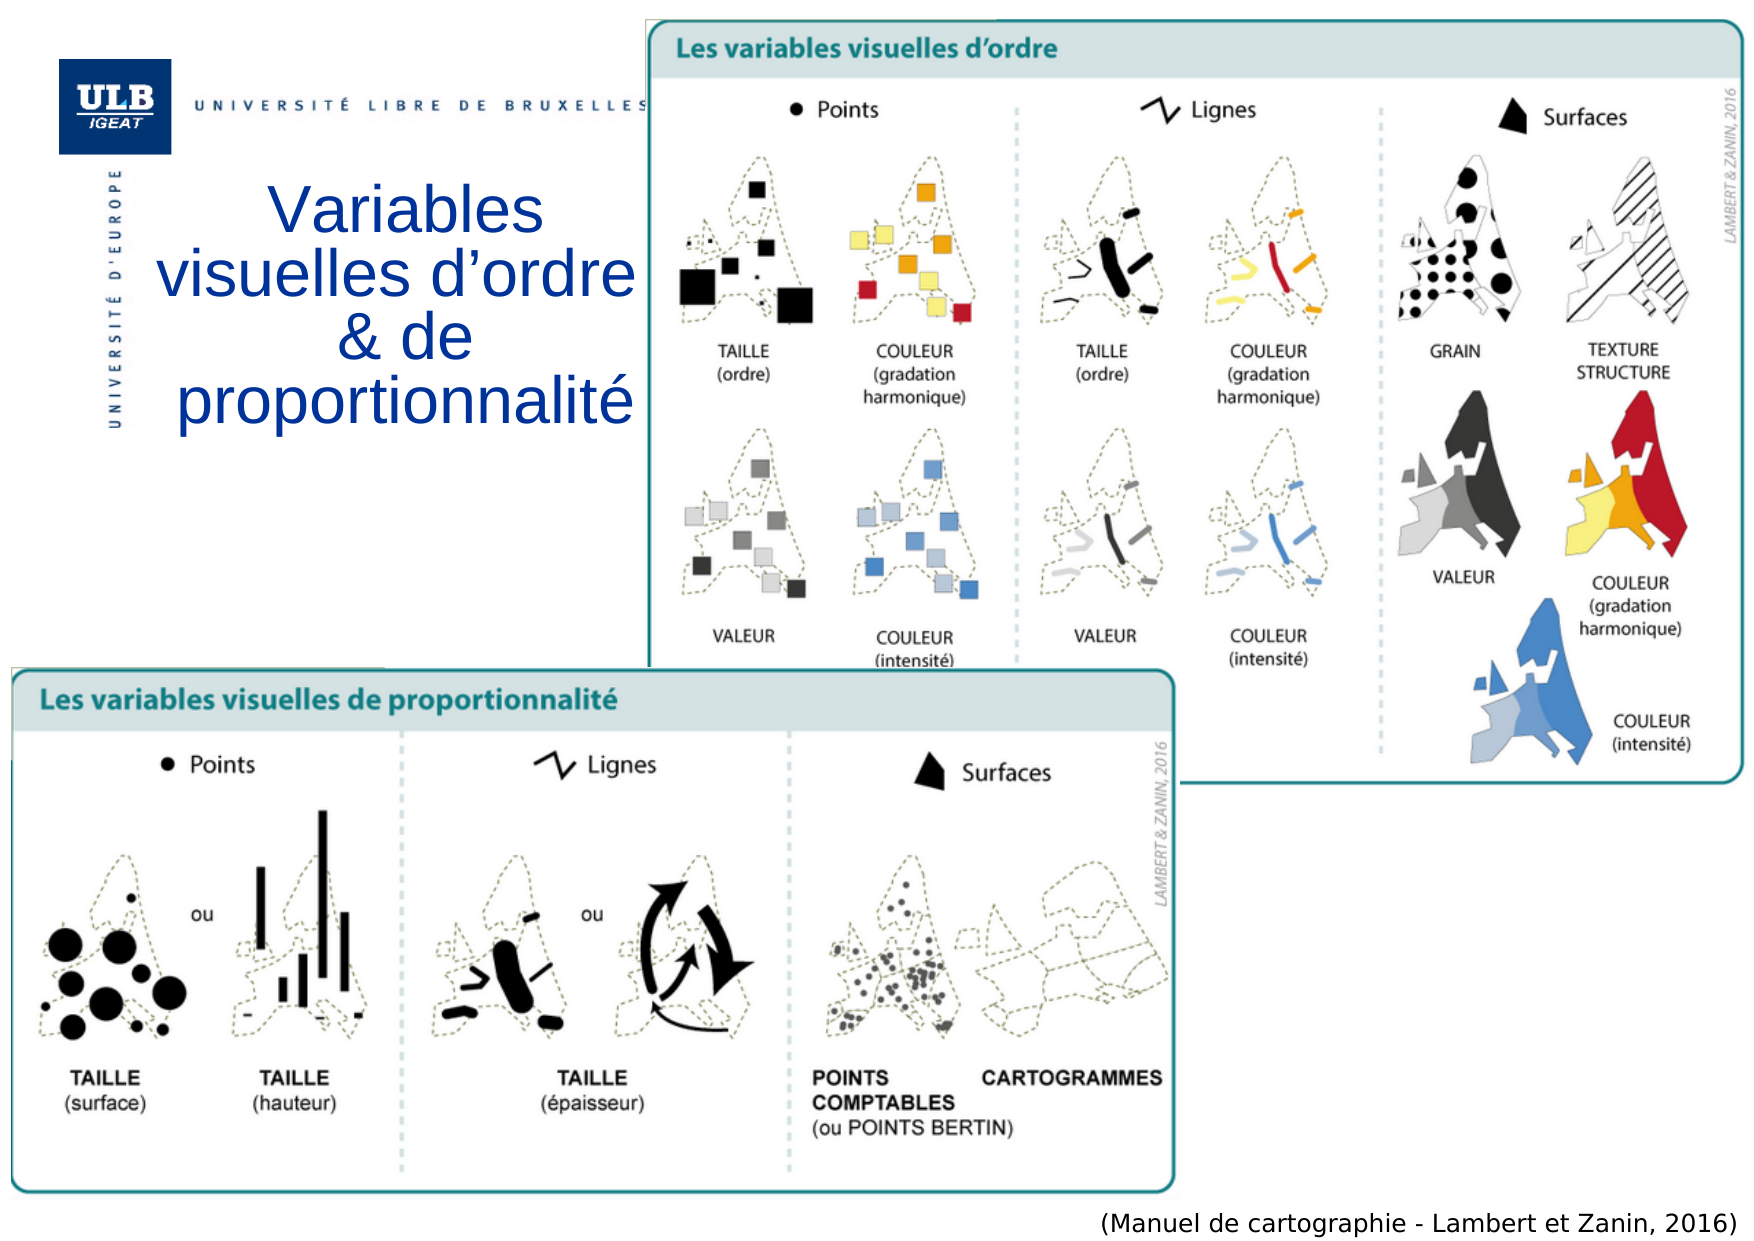

# Variables visuelles d’ordre & de proportionnalité
(Manuel de cartographie - Lambert et Zanin, 2016)